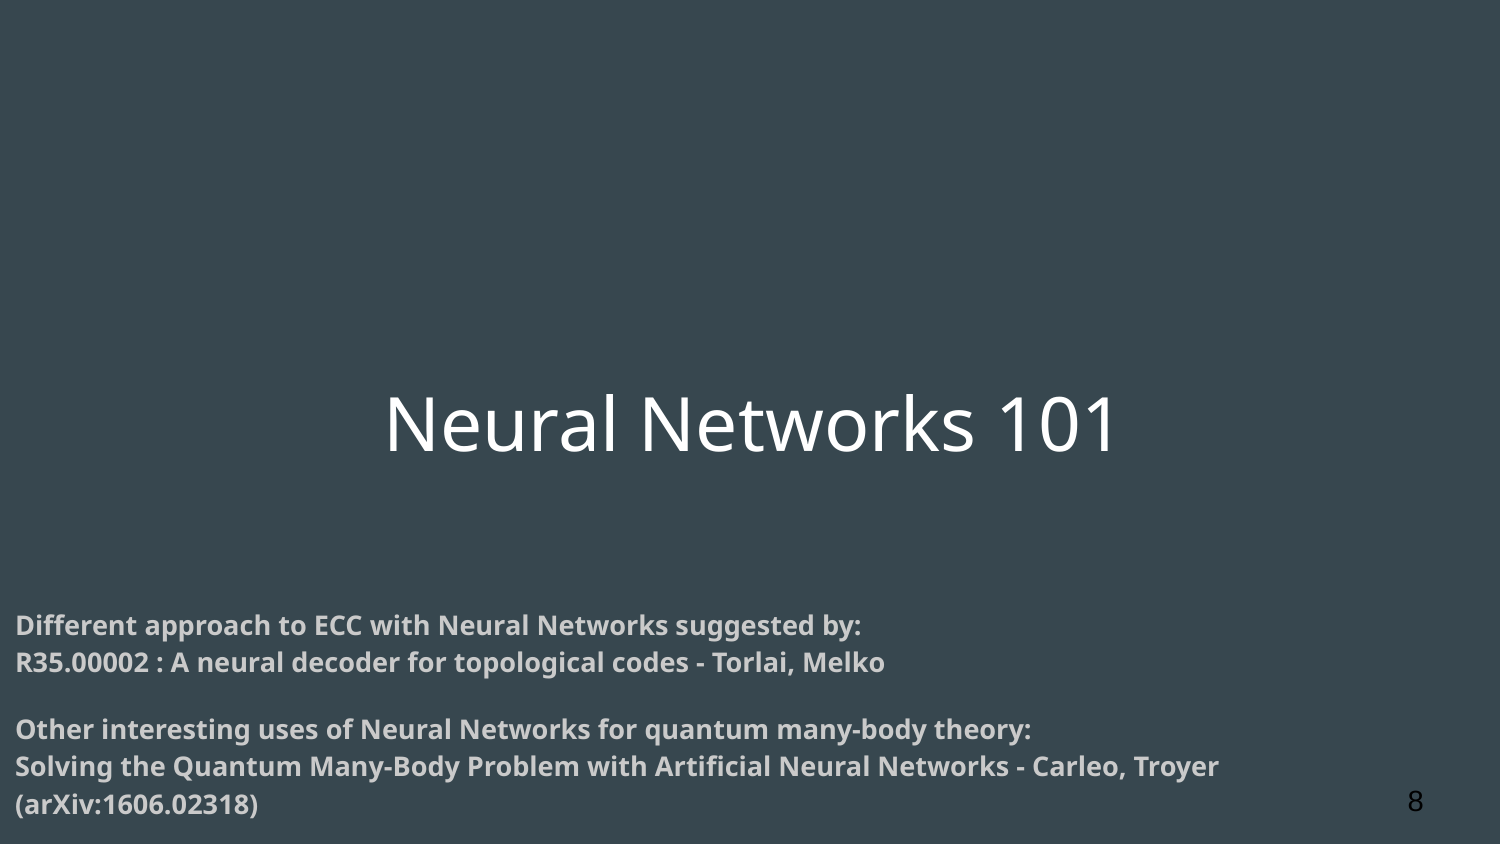

# Neural Networks 101
Different approach to ECC with Neural Networks suggested by:
R35.00002 : A neural decoder for topological codes - Torlai, Melko
Other interesting uses of Neural Networks for quantum many-body theory:
Solving the Quantum Many-Body Problem with Artificial Neural Networks - Carleo, Troyer (arXiv:1606.02318)